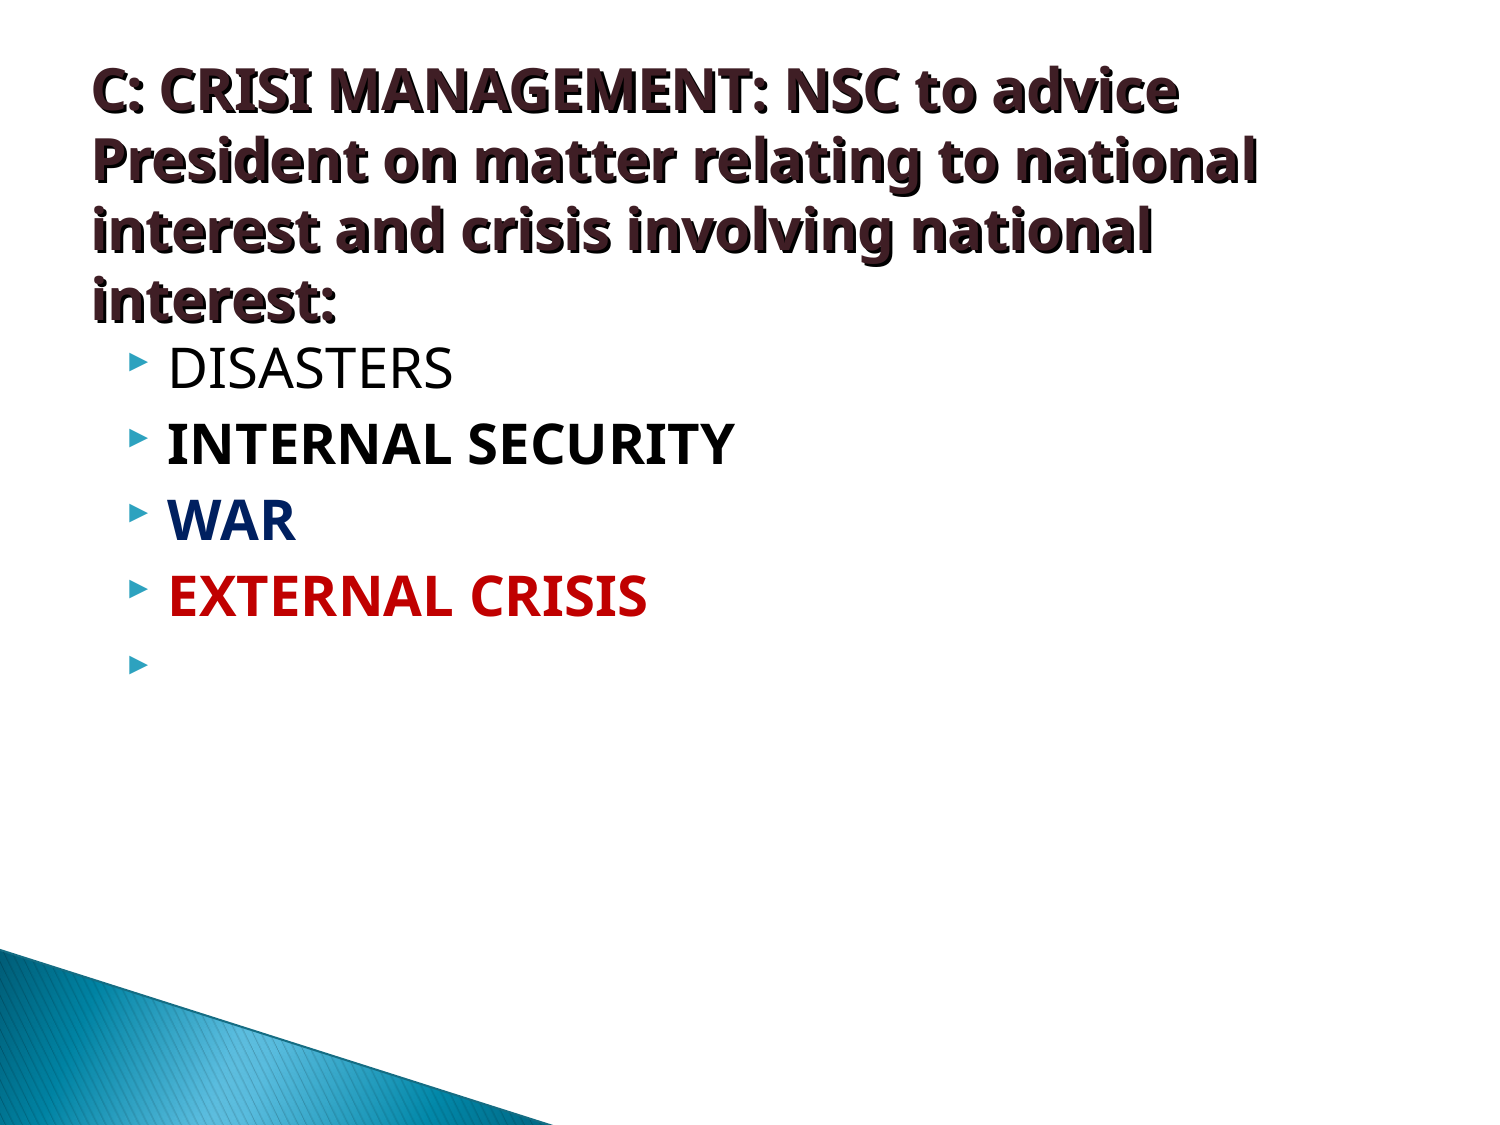

C: CRISI MANAGEMENT: NSC to advice President on matter relating to national interest and crisis involving national interest:
# DISASTERS
INTERNAL SECURITY
WAR
EXTERNAL CRISIS